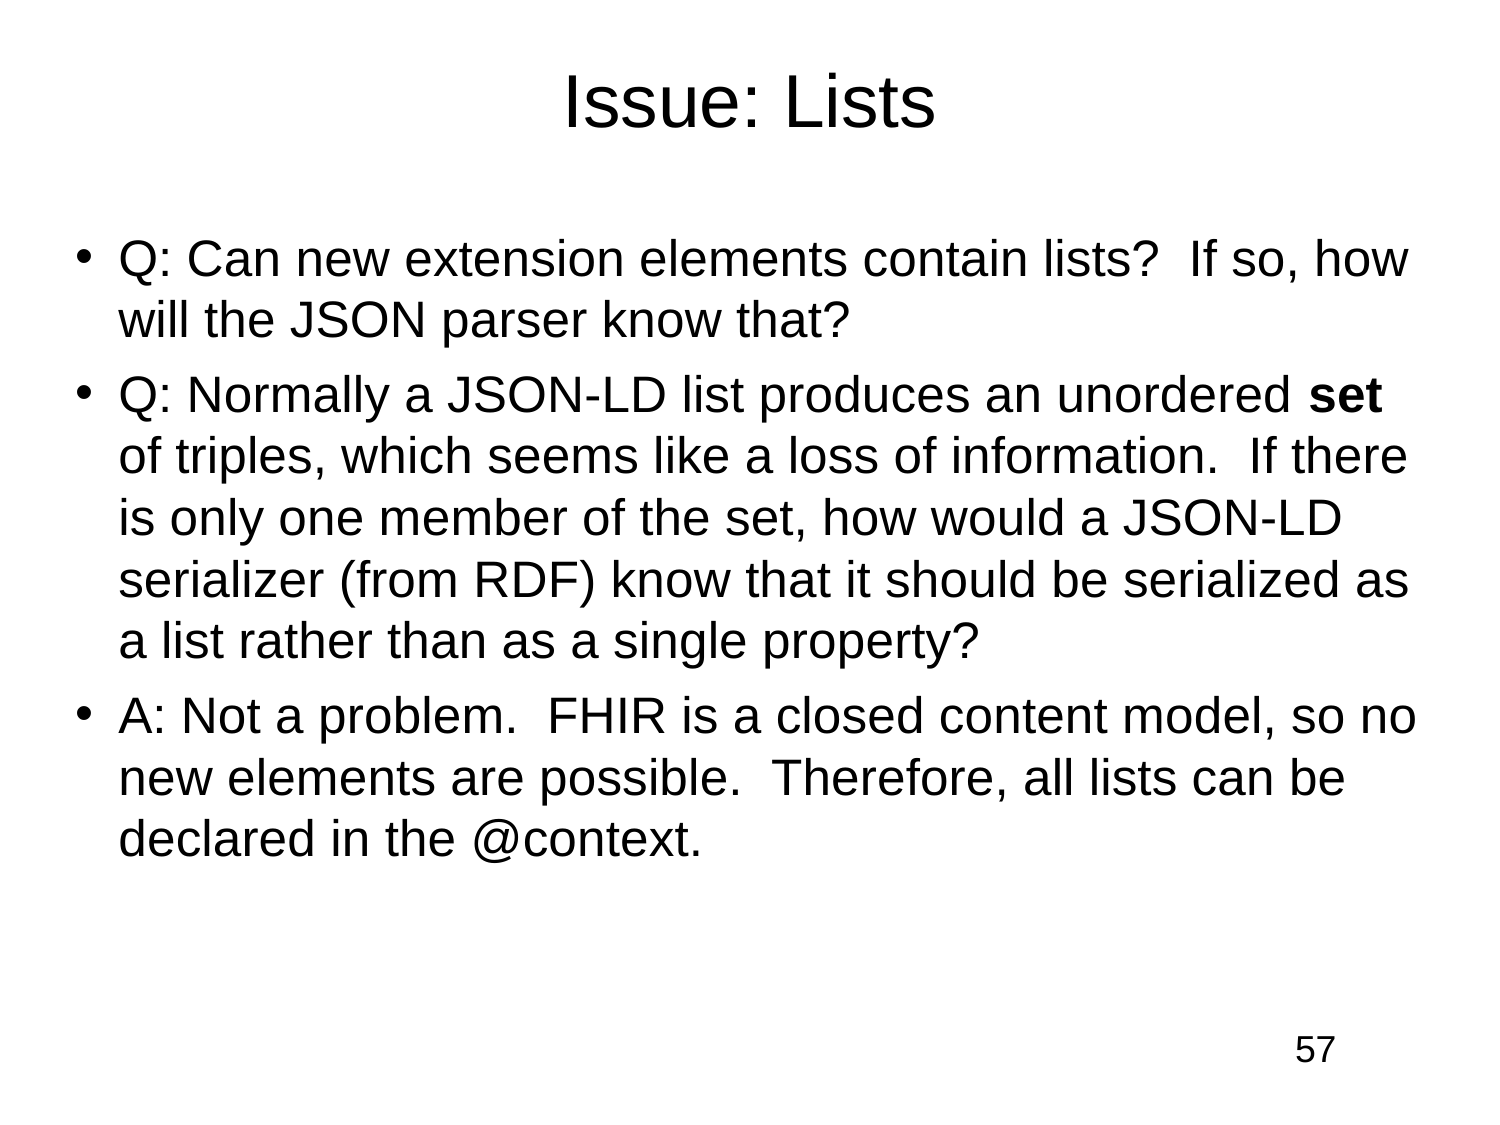

# Issue: Lists
Q: Can new extension elements contain lists? If so, how will the JSON parser know that?
Q: Normally a JSON-LD list produces an unordered set of triples, which seems like a loss of information. If there is only one member of the set, how would a JSON-LD serializer (from RDF) know that it should be serialized as a list rather than as a single property?
A: Not a problem. FHIR is a closed content model, so no new elements are possible. Therefore, all lists can be declared in the @context.
57